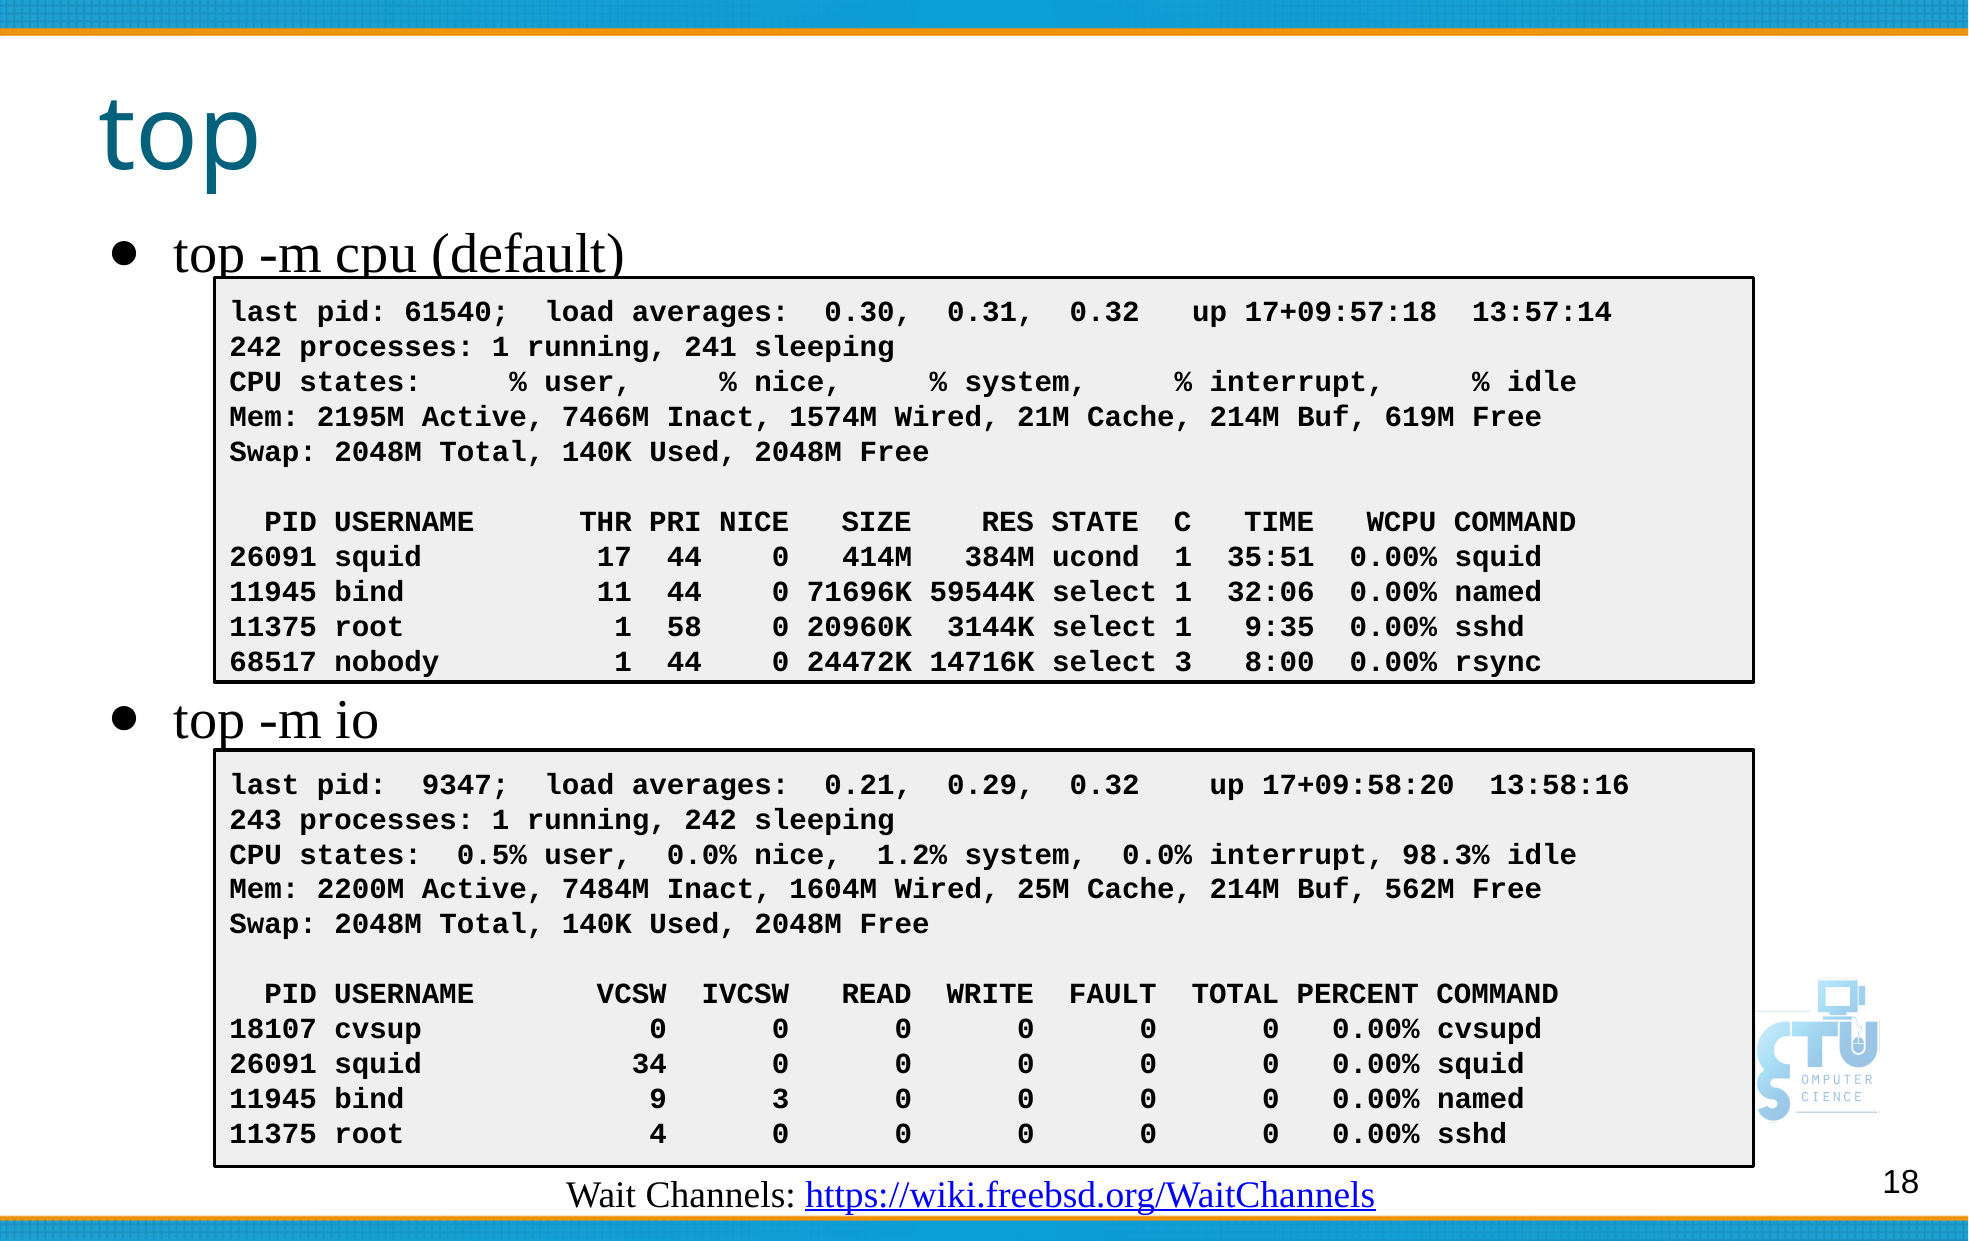

# top
top -m cpu (default)
top -m io
last pid: 61540; load averages: 0.30, 0.31, 0.32 up 17+09:57:18 13:57:14
242 processes: 1 running, 241 sleeping
CPU states: % user, % nice, % system, % interrupt, % idle
Mem: 2195M Active, 7466M Inact, 1574M Wired, 21M Cache, 214M Buf, 619M Free
Swap: 2048M Total, 140K Used, 2048M Free
 PID USERNAME THR PRI NICE SIZE RES STATE C TIME WCPU COMMAND
26091 squid 17 44 0 414M 384M ucond 1 35:51 0.00% squid
11945 bind 11 44 0 71696K 59544K select 1 32:06 0.00% named
11375 root 1 58 0 20960K 3144K select 1 9:35 0.00% sshd
68517 nobody 1 44 0 24472K 14716K select 3 8:00 0.00% rsync
last pid: 9347; load averages: 0.21, 0.29, 0.32 up 17+09:58:20 13:58:16
243 processes: 1 running, 242 sleeping
CPU states: 0.5% user, 0.0% nice, 1.2% system, 0.0% interrupt, 98.3% idle
Mem: 2200M Active, 7484M Inact, 1604M Wired, 25M Cache, 214M Buf, 562M Free
Swap: 2048M Total, 140K Used, 2048M Free
 PID USERNAME VCSW IVCSW READ WRITE FAULT TOTAL PERCENT COMMAND
18107 cvsup 0 0 0 0 0 0 0.00% cvsupd
26091 squid 34 0 0 0 0 0 0.00% squid
11945 bind 9 3 0 0 0 0 0.00% named
11375 root 4 0 0 0 0 0 0.00% sshd
Wait Channels: https://wiki.freebsd.org/WaitChannels